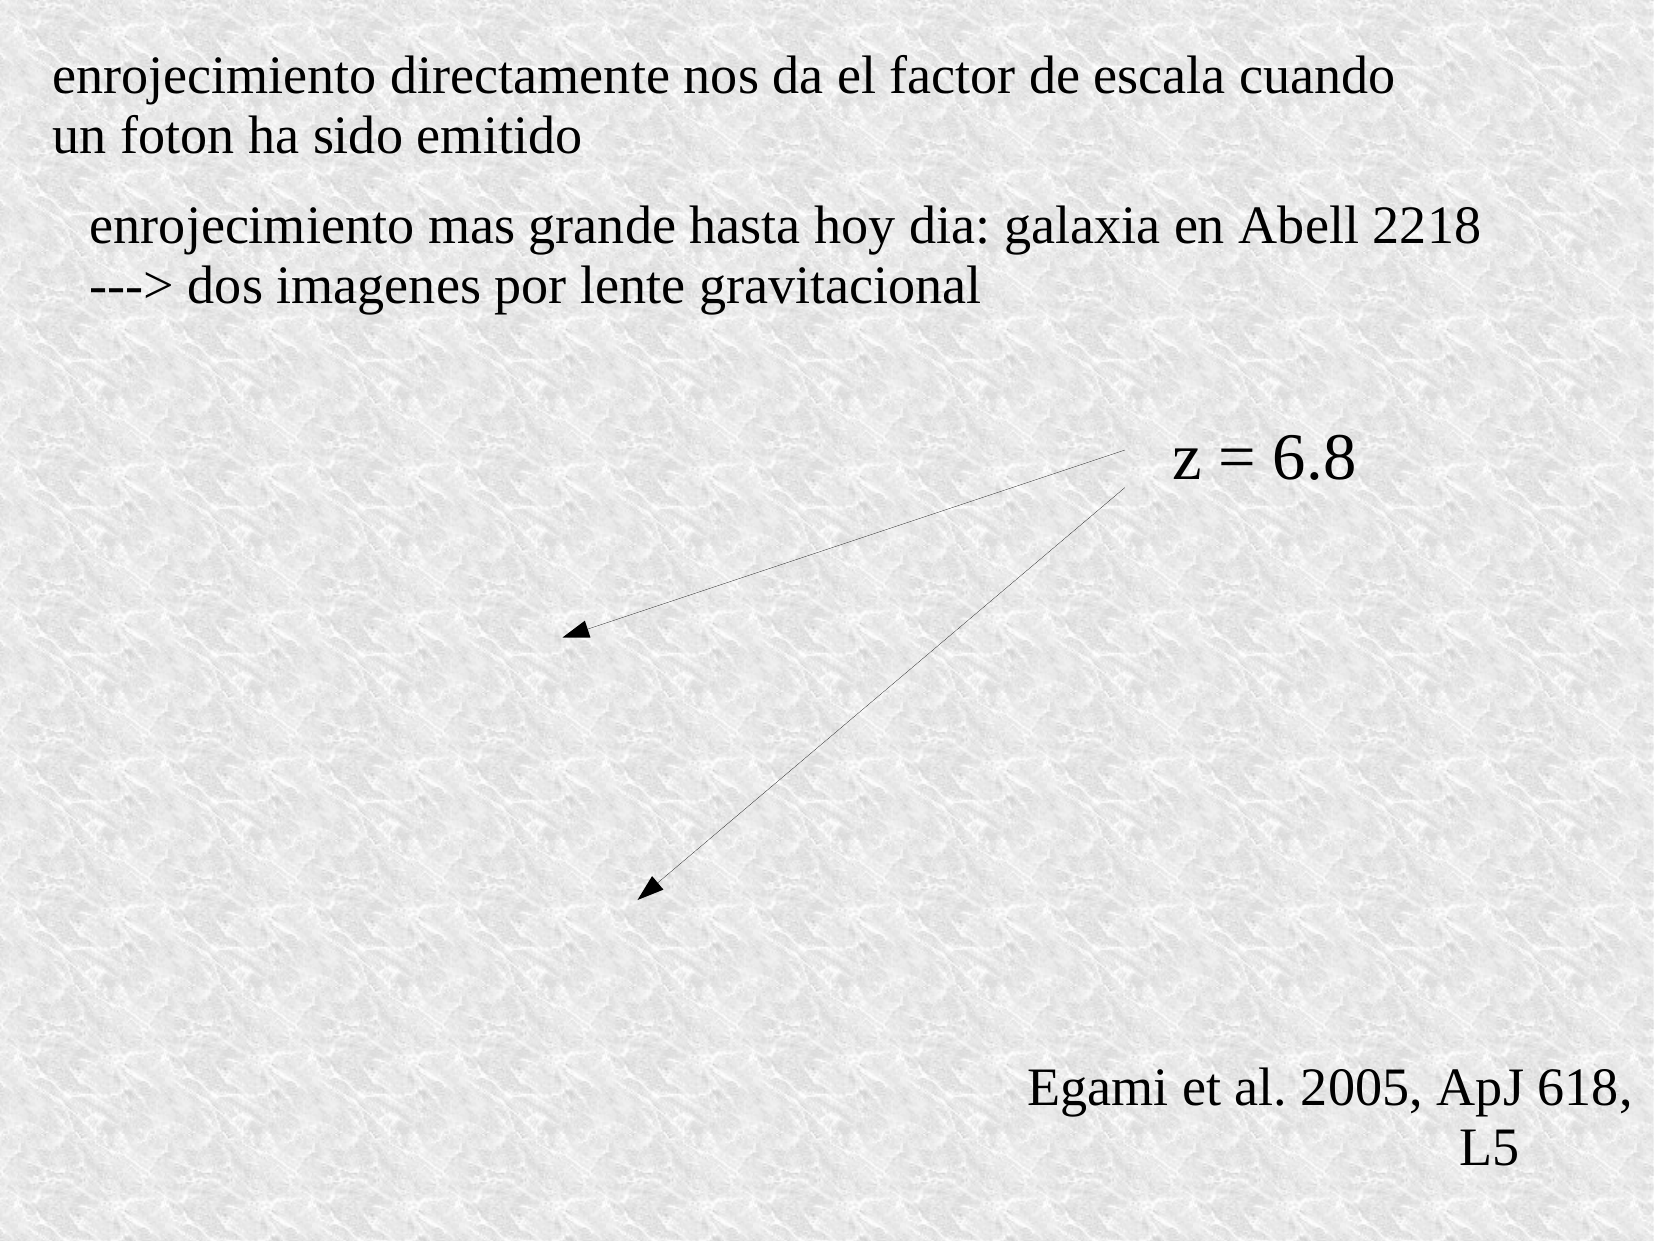

enrojecimiento directamente nos da el factor de escala cuando
un foton ha sido emitido
enrojecimiento mas grande hasta hoy dia: galaxia en Abell 2218
---> dos imagenes por lente gravitacional
z = 6.8
Egami et al. 2005, ApJ 618,
 L5